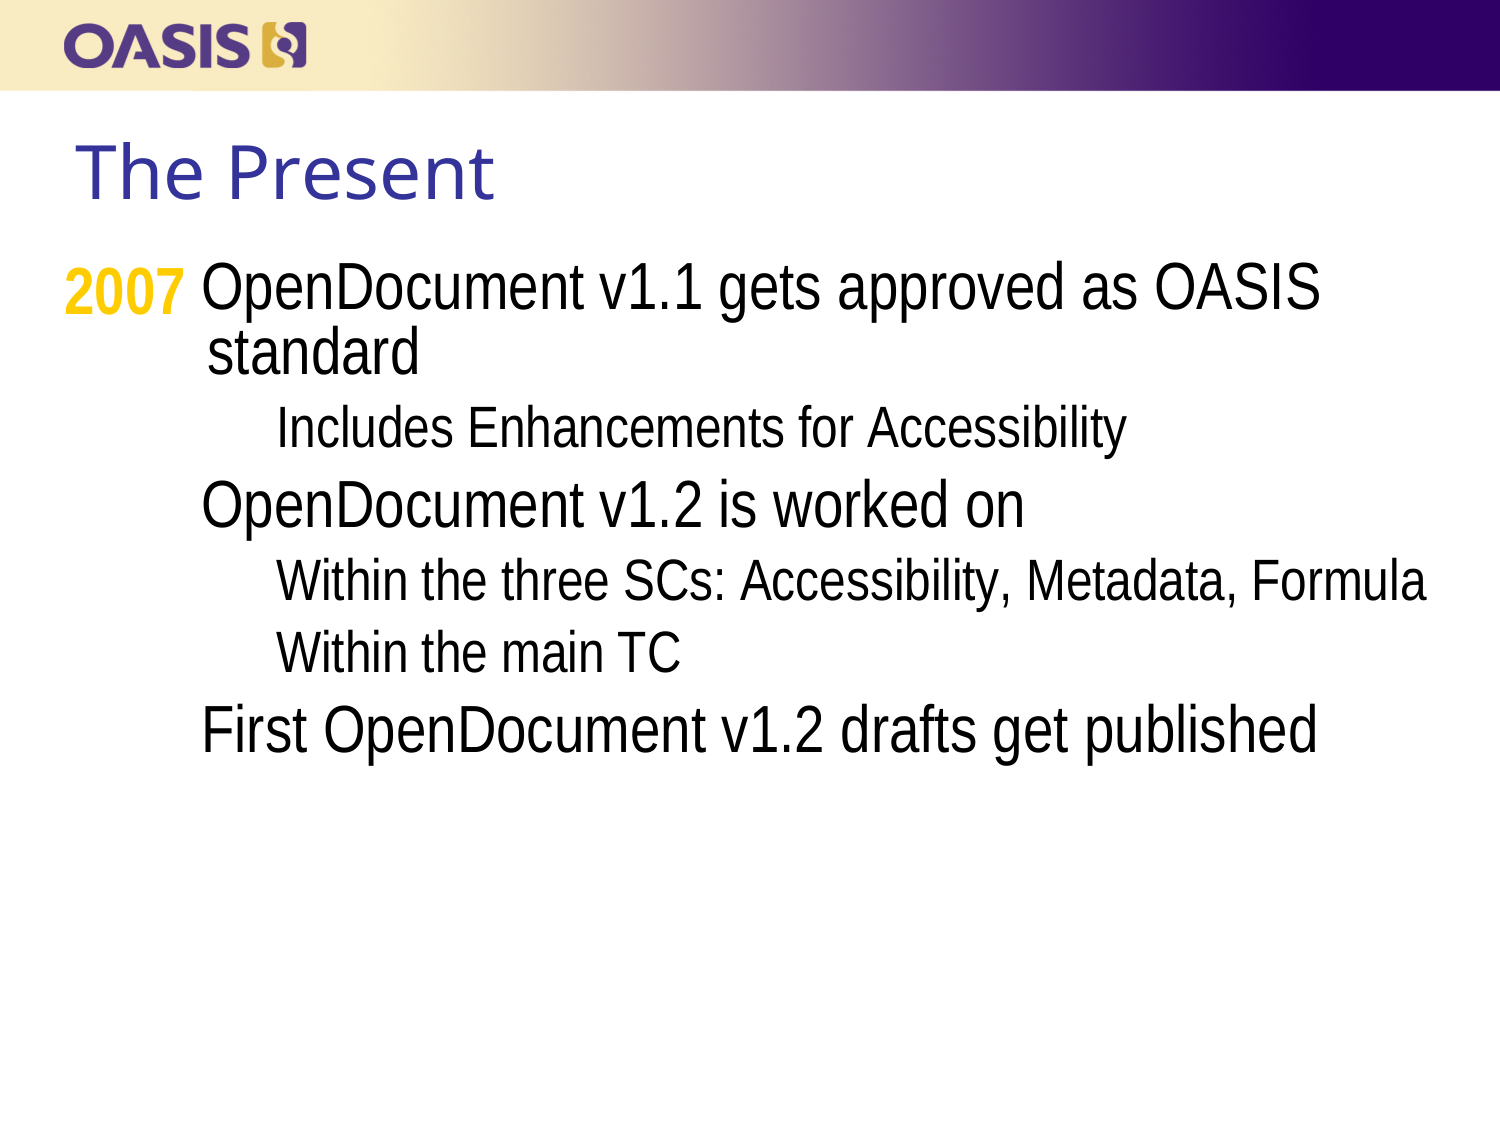

# The Present
2007
OpenDocument v1.1 gets approved as OASIS standard
Includes Enhancements for Accessibility
OpenDocument v1.2 is worked on
Within the three SCs: Accessibility, Metadata, Formula
Within the main TC
First OpenDocument v1.2 drafts get published